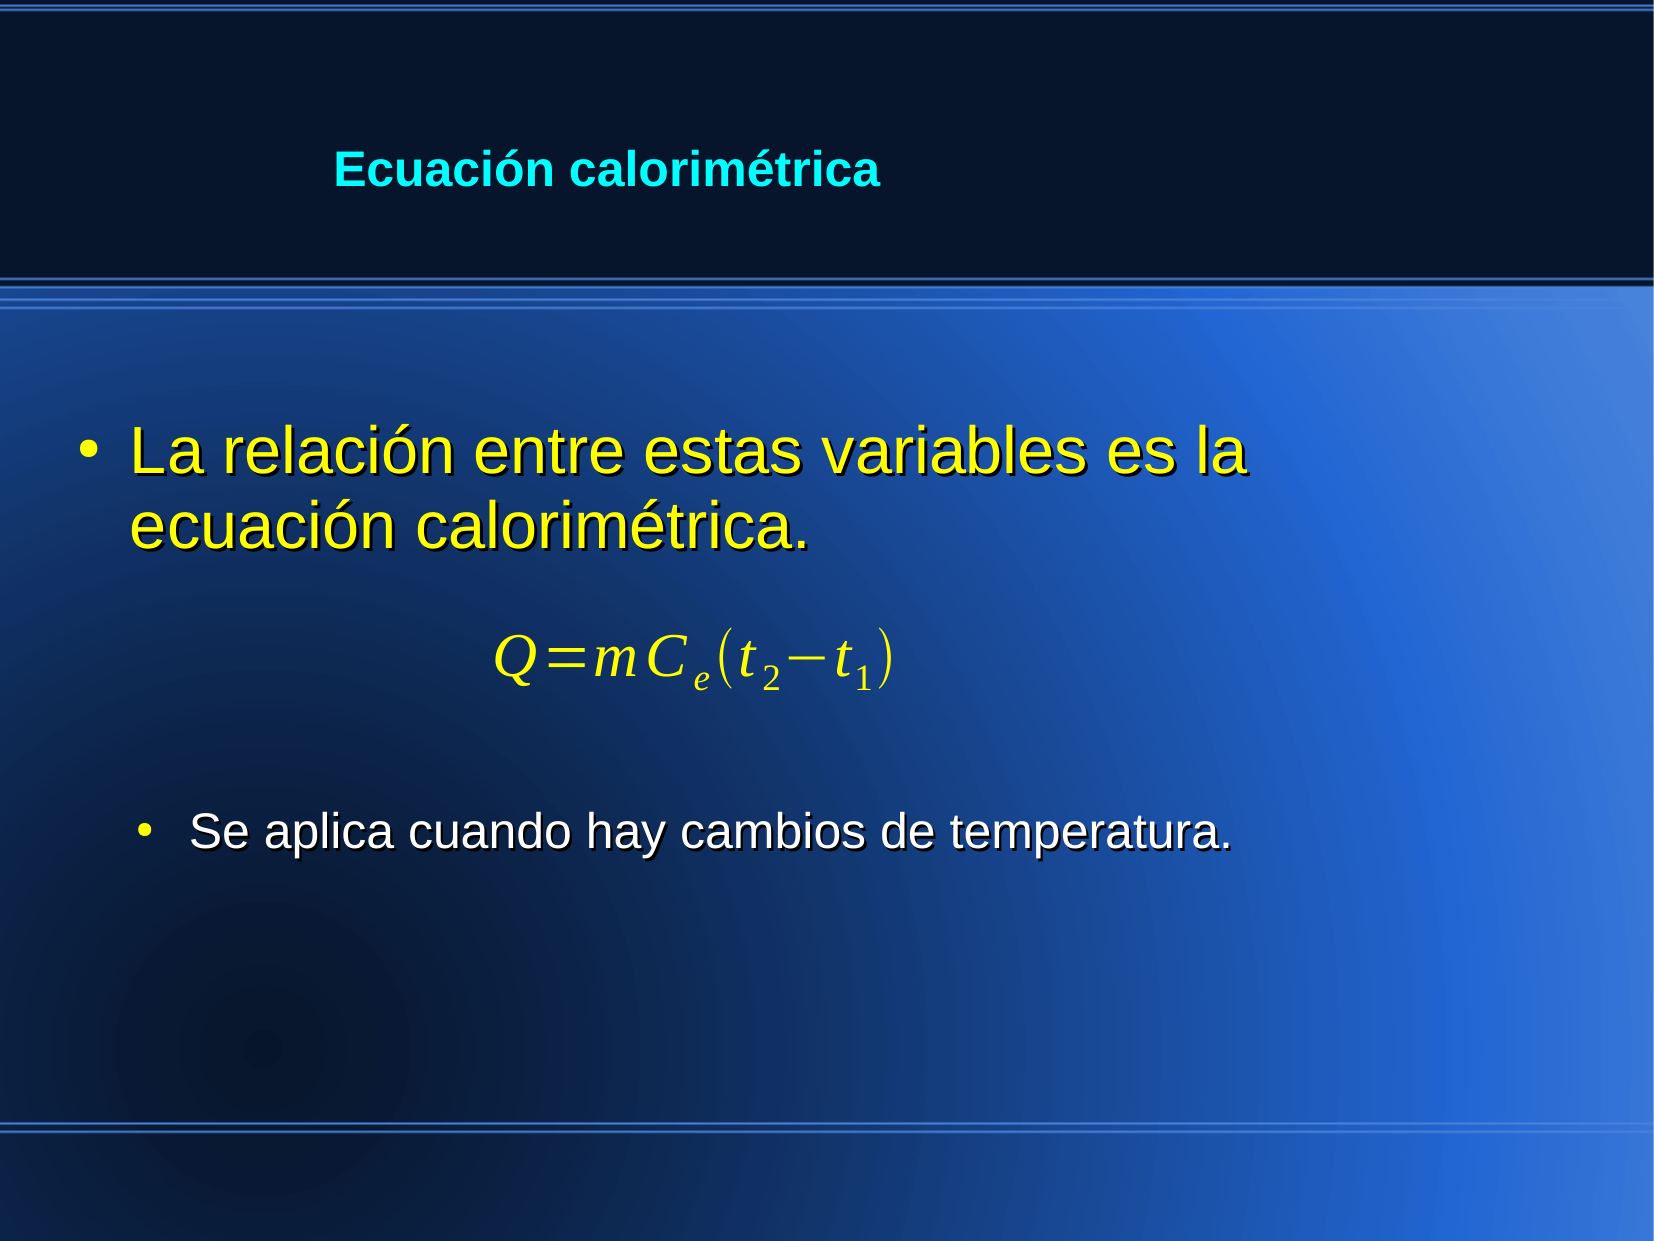

# Ecuación calorimétrica
La relación entre estas variables es la ecuación calorimétrica.
Se aplica cuando hay cambios de temperatura.